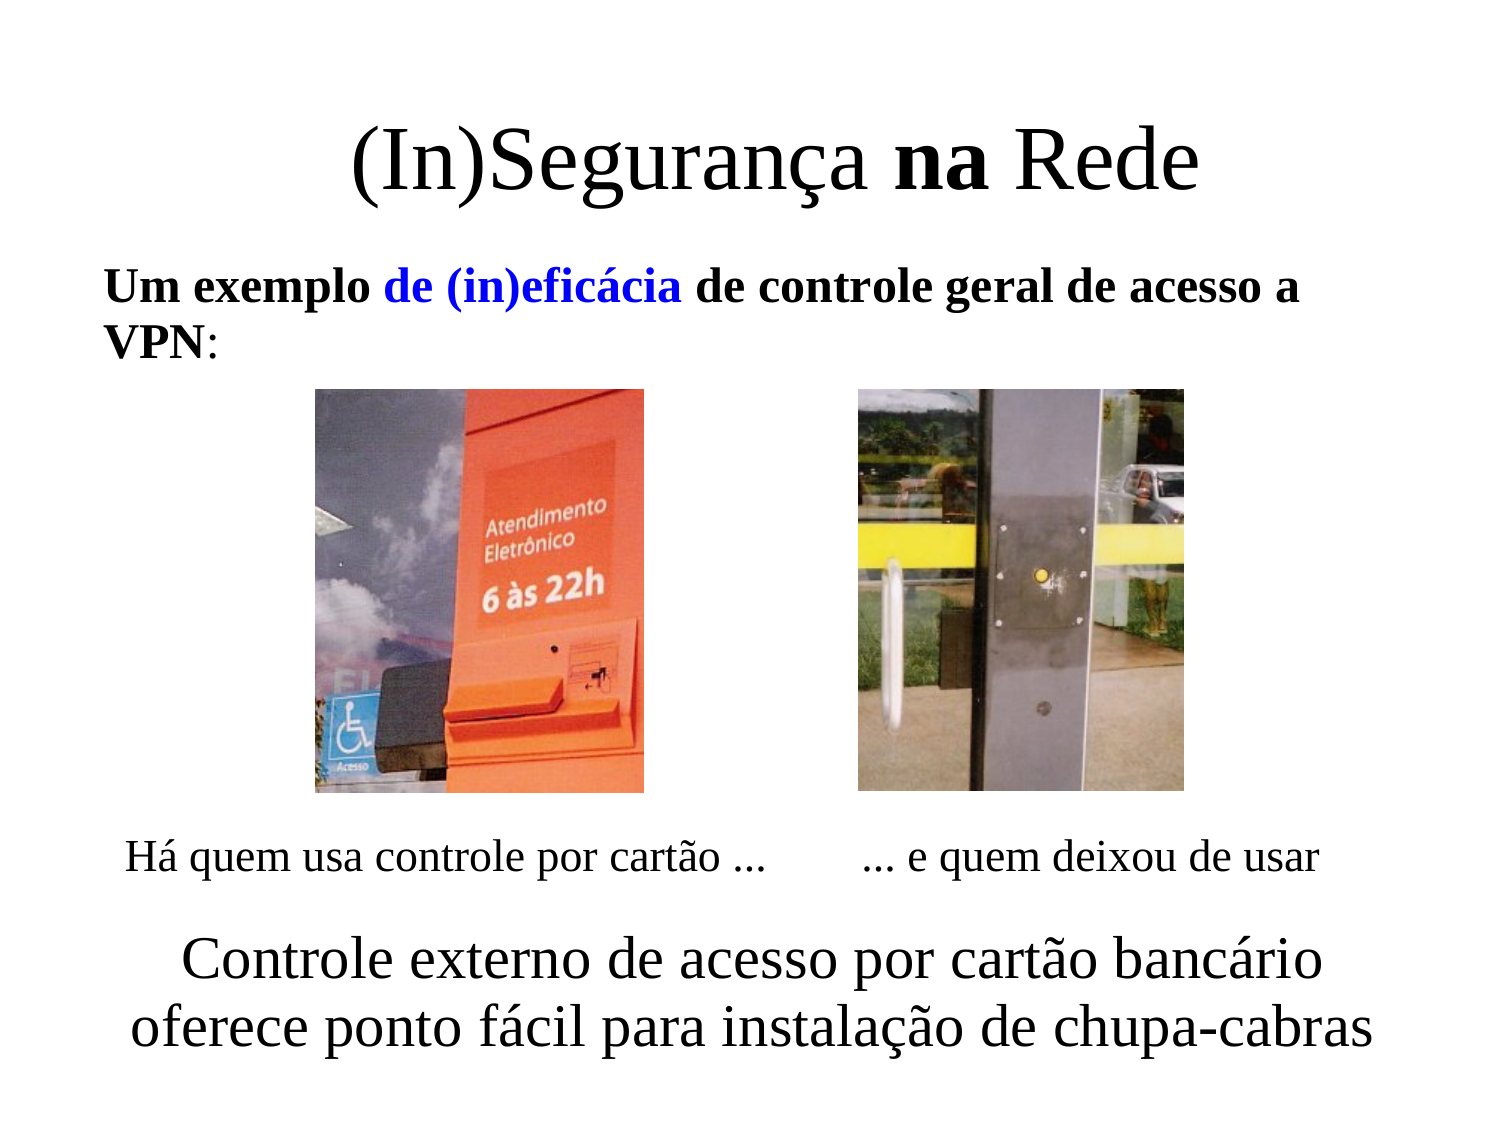

# (In)Segurança na Rede
Um exemplo de (in)eficácia de controle geral de acesso a VPN:
Há quem usa controle por cartão ... 		... e quem deixou de usar
 Controle externo de acesso por cartão bancário
 oferece ponto fácil para instalação de chupa-cabras